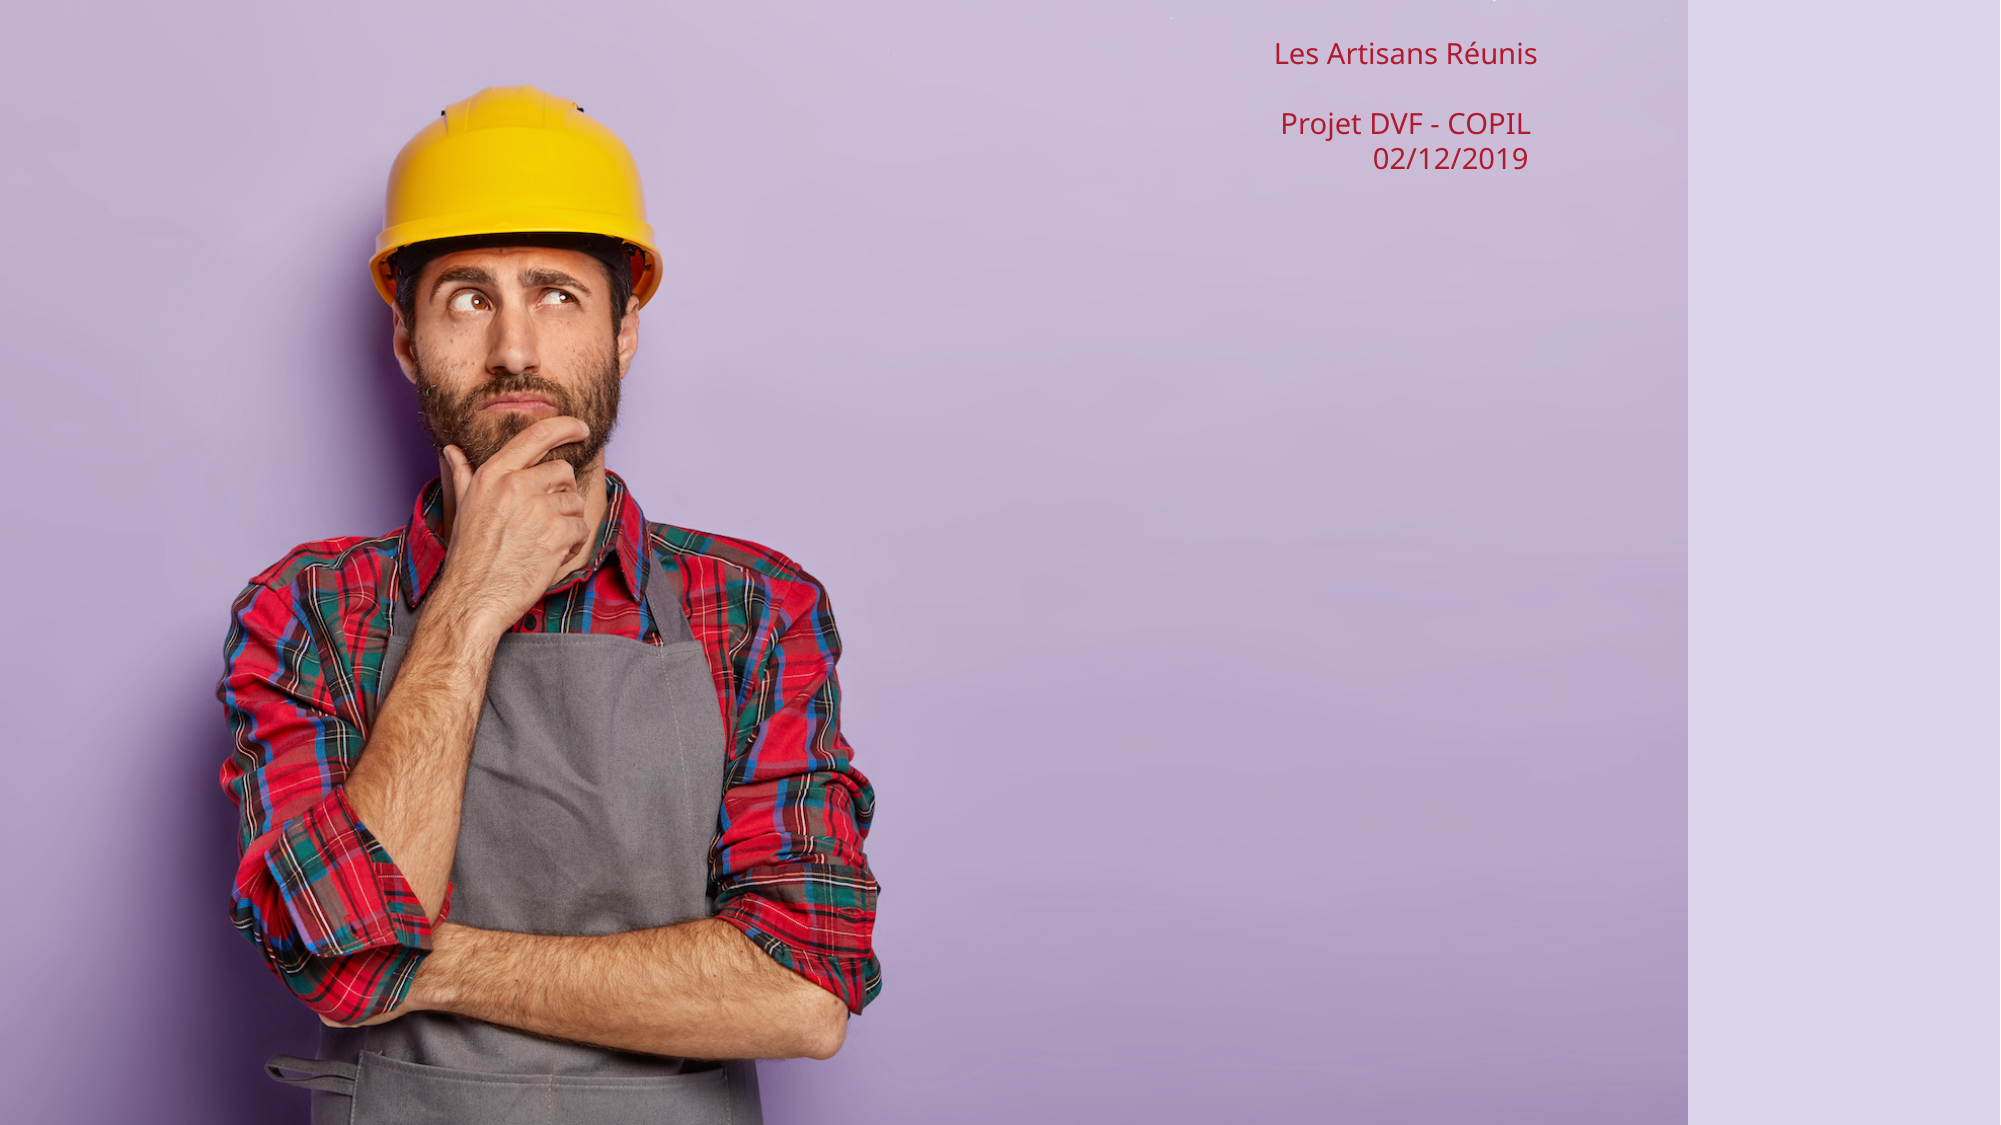

Les Artisans Réunis
Projet DVF - COPIL
 02/12/2019